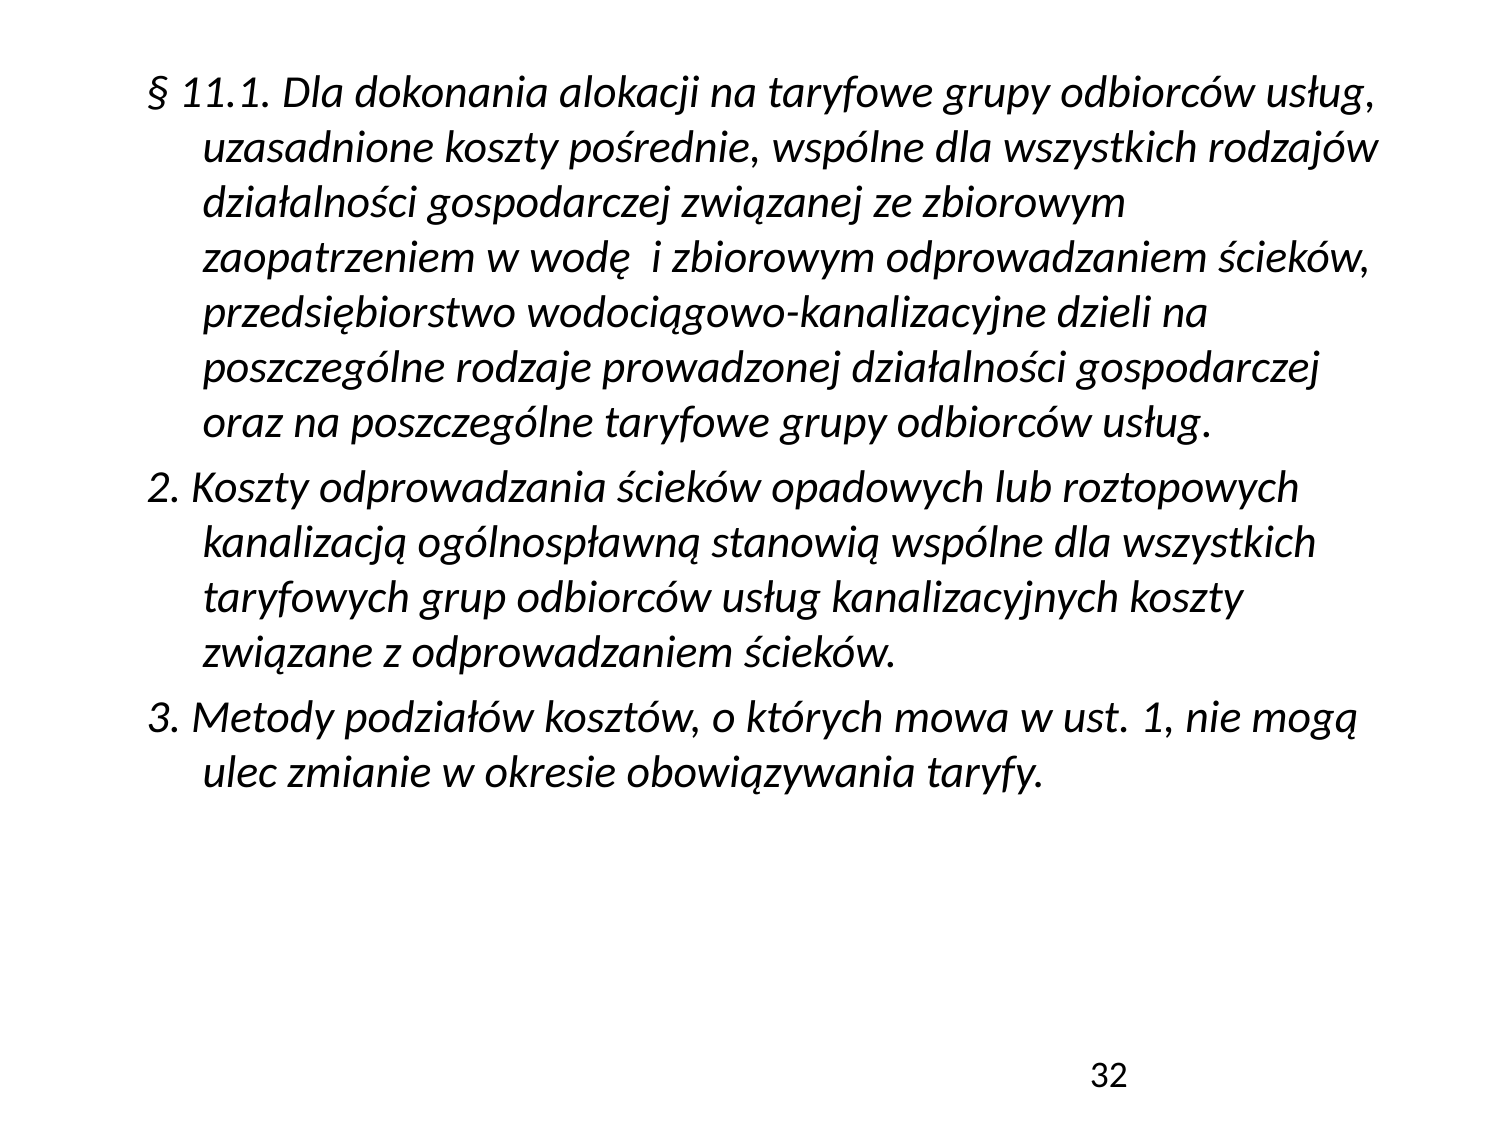

#
§ 11.1. Dla dokonania alokacji na taryfowe grupy odbiorców usług, uzasadnione koszty pośrednie, wspólne dla wszystkich rodzajów działalności gospodarczej związanej ze zbiorowym zaopatrzeniem w wodę i zbiorowym odprowadzaniem ścieków, przedsiębiorstwo wodociągowo-kanalizacyjne dzieli na poszczególne rodzaje prowadzonej działalności gospodarczej oraz na poszczególne taryfowe grupy odbiorców usług.
2. Koszty odprowadzania ścieków opadowych lub roztopowych kanalizacją ogólnospławną stanowią wspólne dla wszystkich taryfowych grup odbiorców usług kanalizacyjnych koszty związane z odprowadzaniem ścieków.
3. Metody podziałów kosztów, o których mowa w ust. 1, nie mogą ulec zmianie w okresie obowiązywania taryfy.